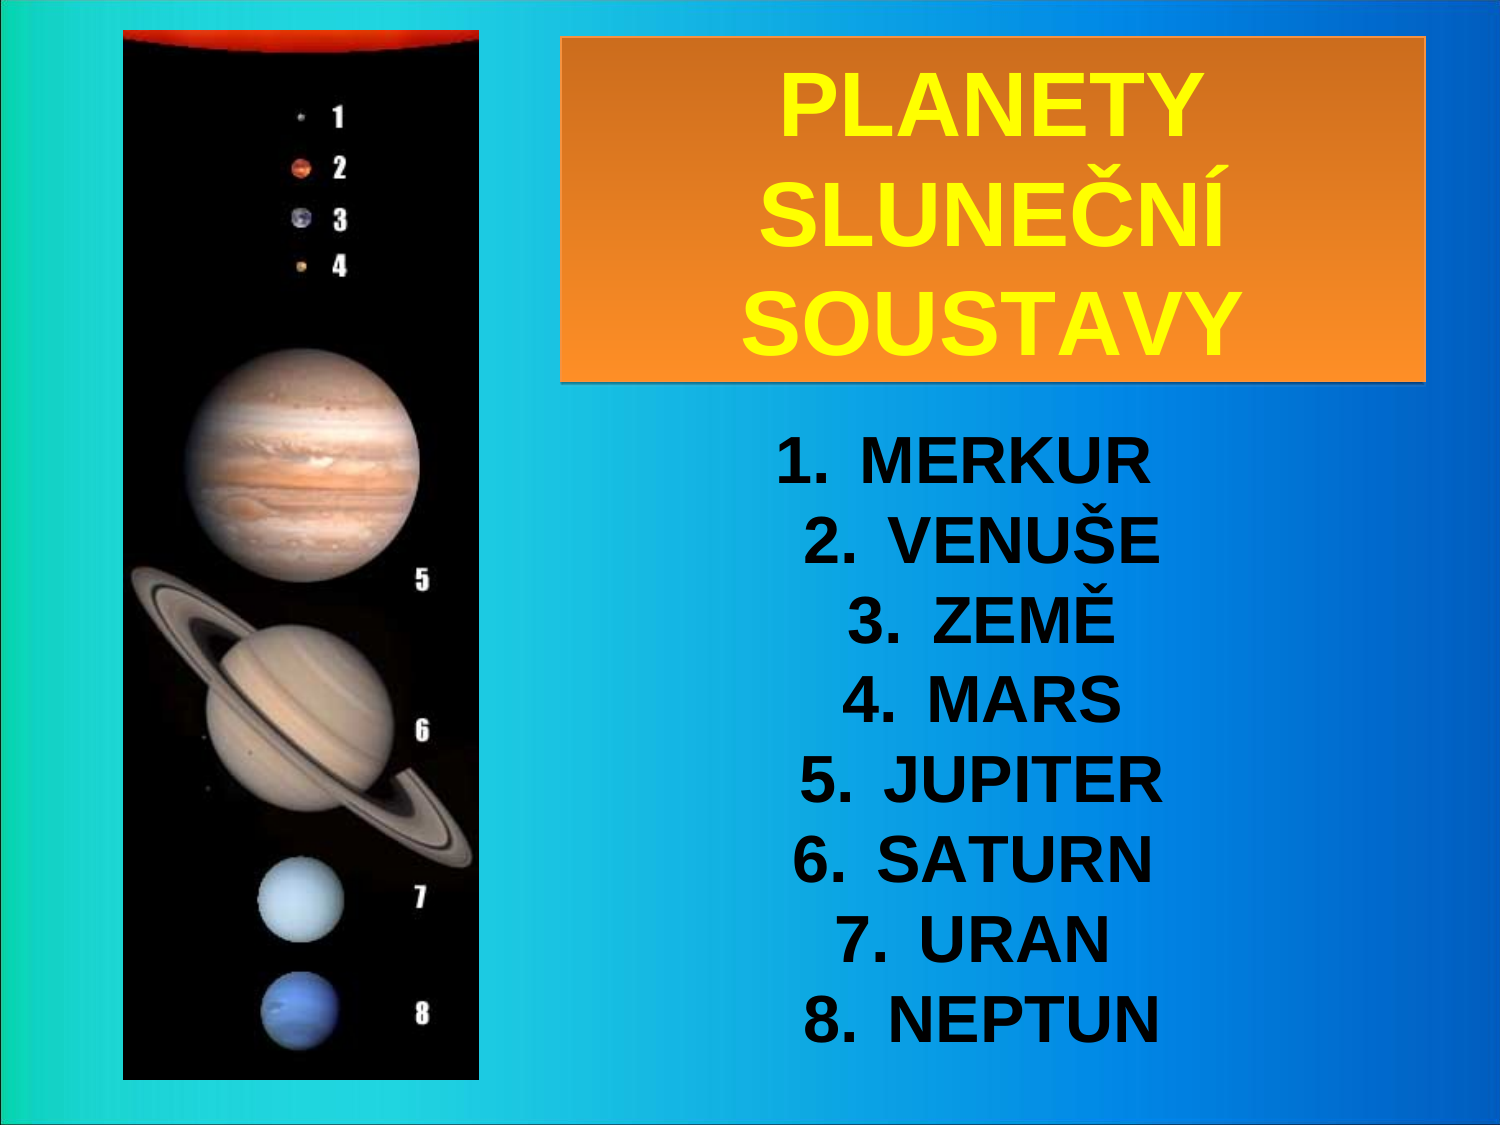

# PLANETY SLUNEČNÍ SOUSTAVY
MERKUR
VENUŠE
ZEMĚ
MARS
JUPITER
SATURN
URAN
NEPTUN